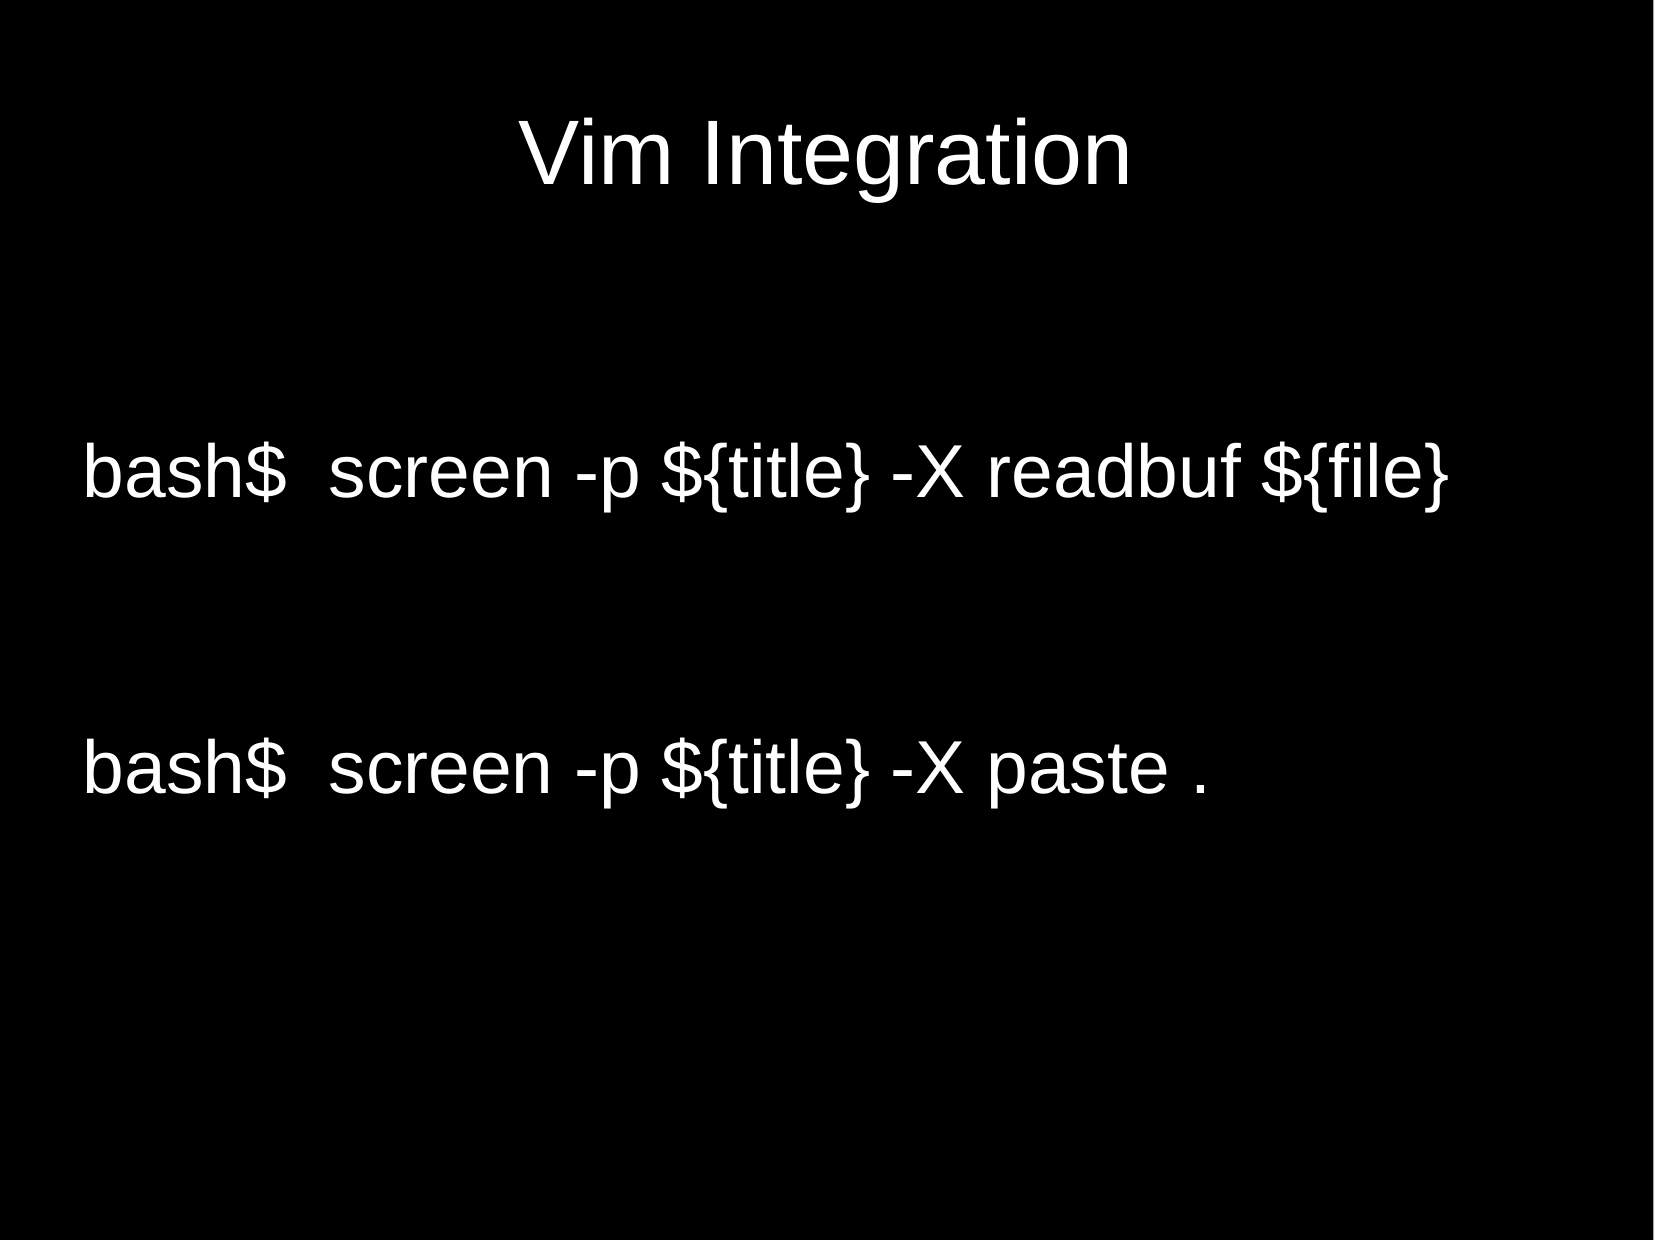

# Vim Integration
bash$ screen -p ${title} -X readbuf ${file}
bash$ screen -p ${title} -X paste .